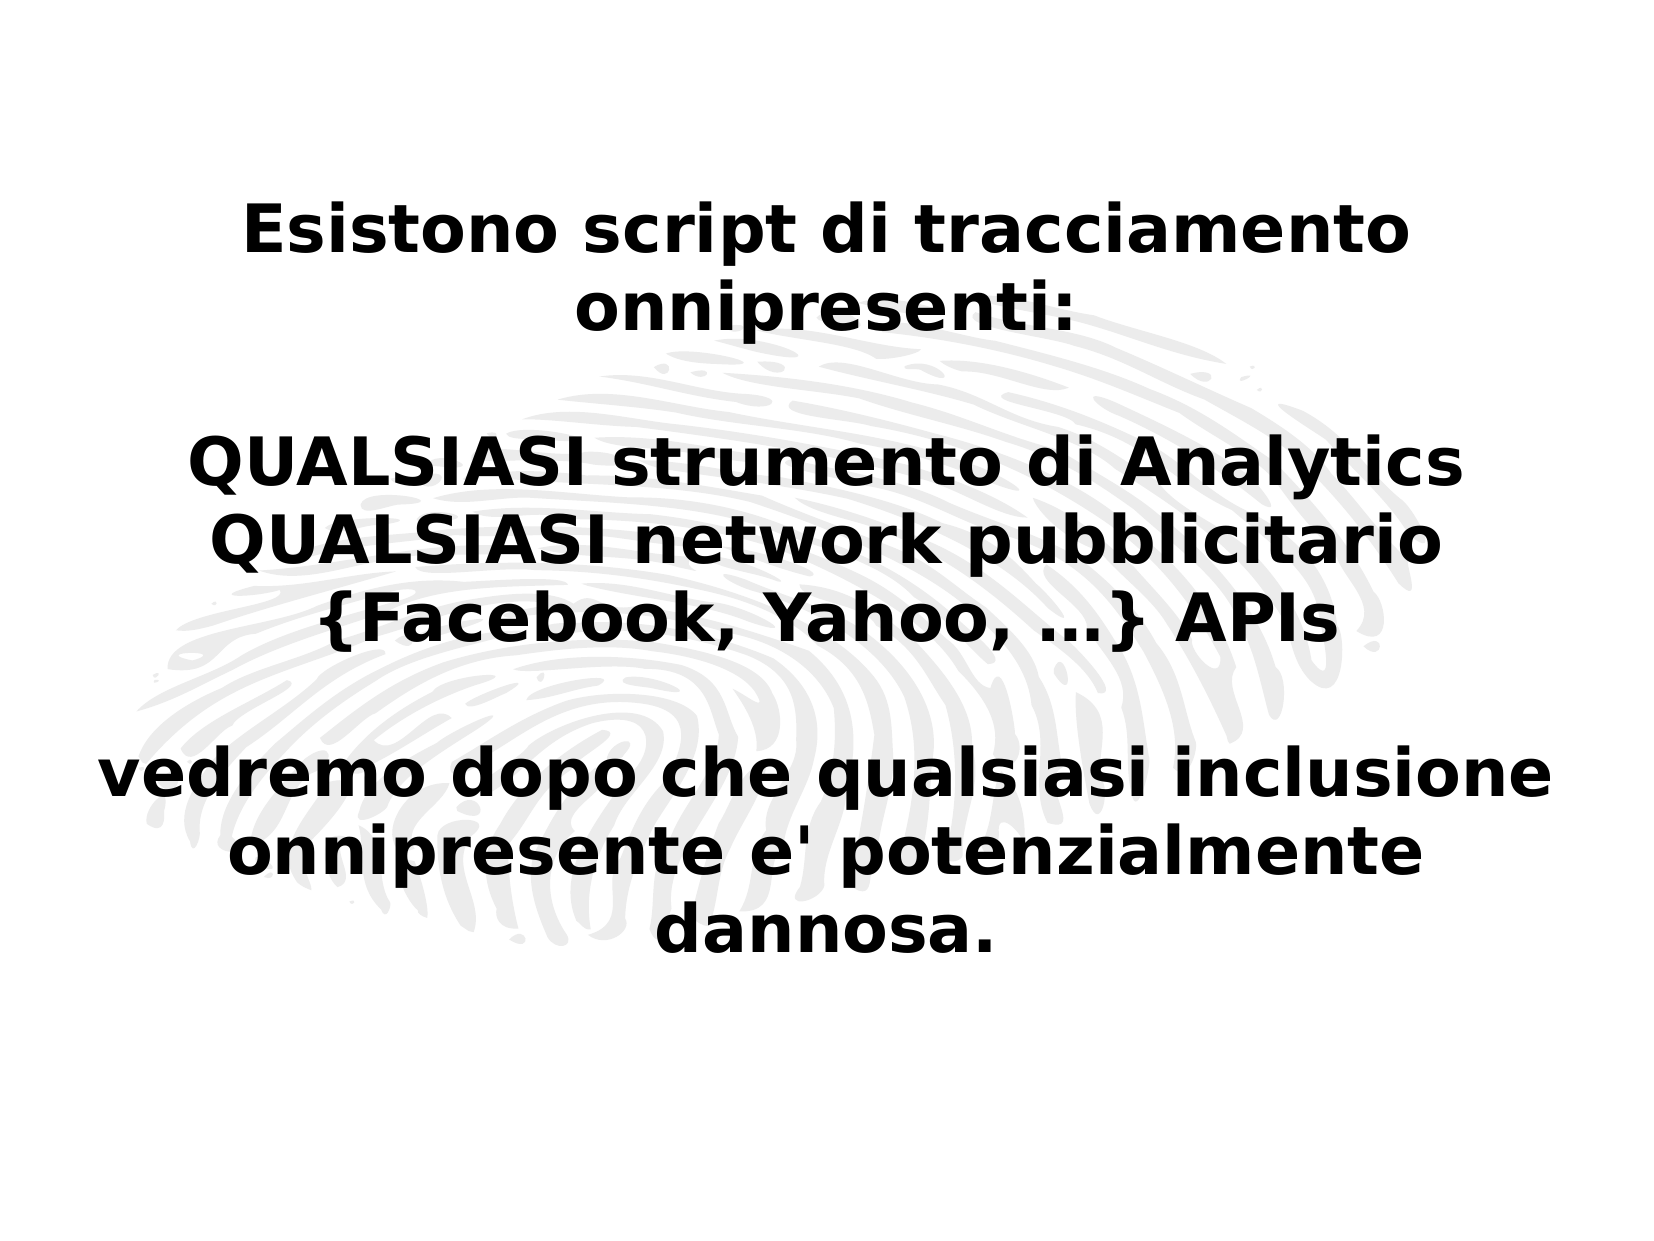

# Esistono script di tracciamento onnipresenti:
QUALSIASI strumento di Analytics
QUALSIASI network pubblicitario
{Facebook, Yahoo, …} APIs
vedremo dopo che qualsiasi inclusione onnipresente e' potenzialmente dannosa.